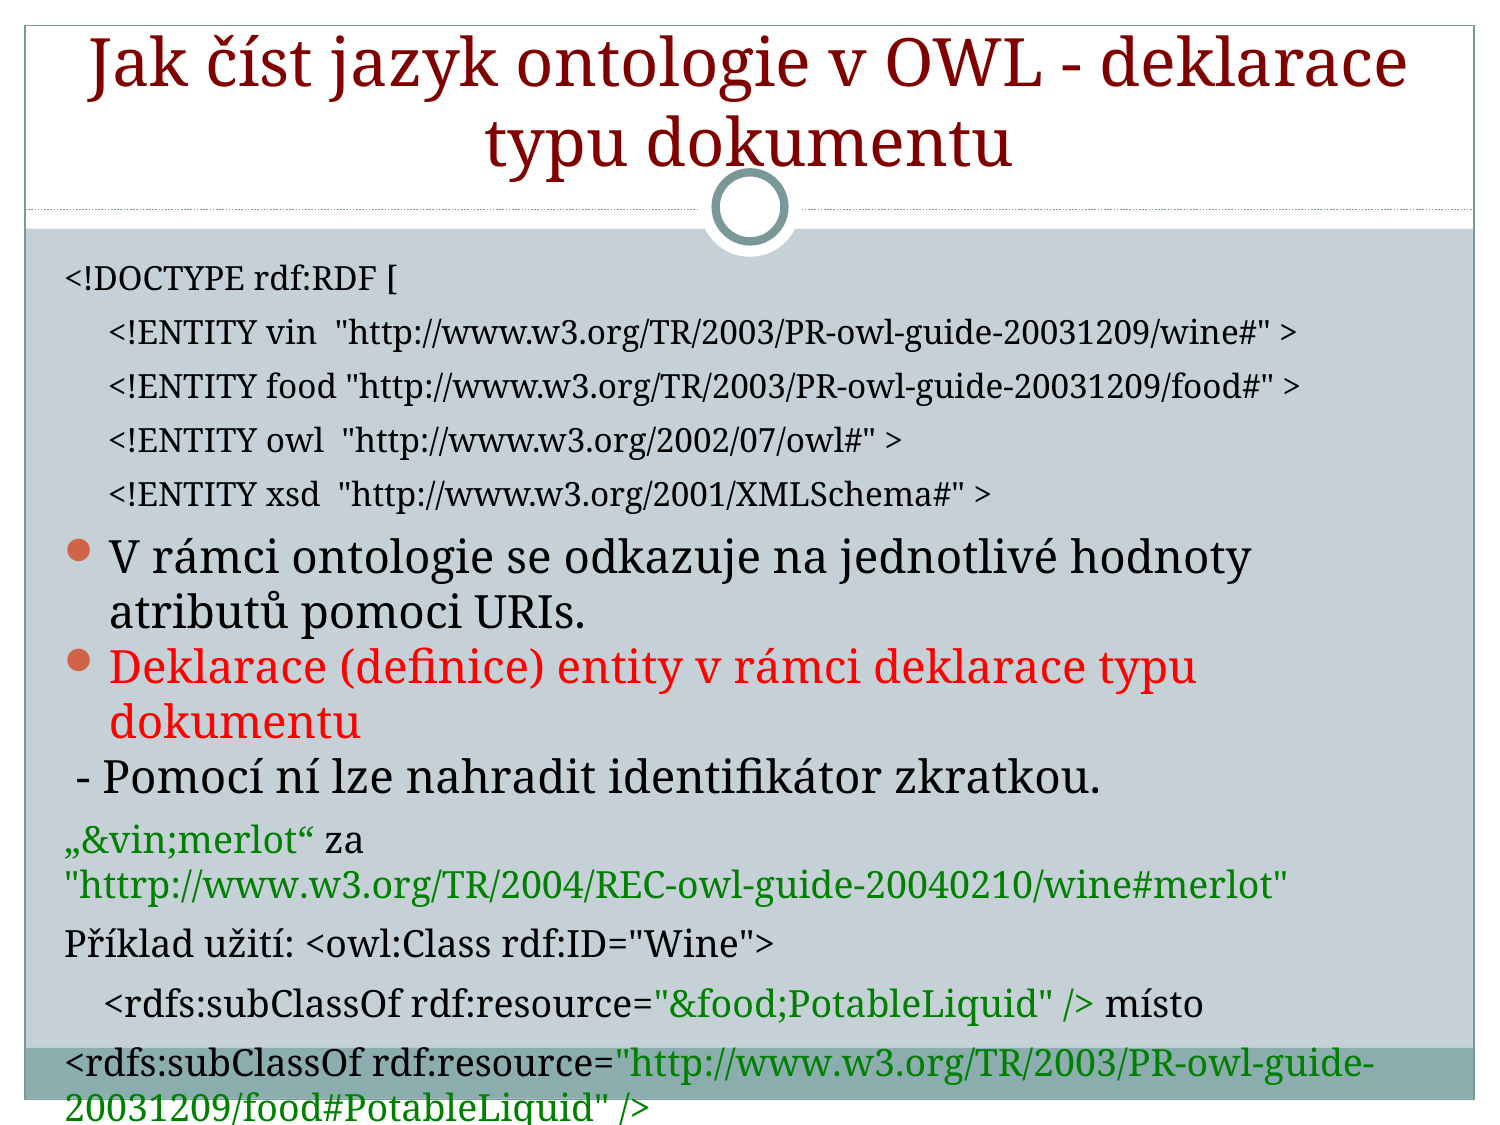

# Jak číst jazyk ontologie v OWL - deklarace typu dokumentu
<!DOCTYPE rdf:RDF [
 <!ENTITY vin "http://www.w3.org/TR/2003/PR-owl-guide-20031209/wine#" >
 <!ENTITY food "http://www.w3.org/TR/2003/PR-owl-guide-20031209/food#" >
 <!ENTITY owl "http://www.w3.org/2002/07/owl#" >
 <!ENTITY xsd "http://www.w3.org/2001/XMLSchema#" >
V rámci ontologie se odkazuje na jednotlivé hodnoty atributů pomoci URIs.
Deklarace (definice) entity v rámci deklarace typu dokumentu
 - Pomocí ní lze nahradit identifikátor zkratkou.
„&vin;merlot“ za "httrp://www.w3.org/TR/2004/REC-owl-guide-20040210/wine#merlot"
Příklad užití: <owl:Class rdf:ID="Wine">
 <rdfs:subClassOf rdf:resource="&food;PotableLiquid" /> místo
<rdfs:subClassOf rdf:resource="http://www.w3.org/TR/2003/PR-owl-guide-20031209/food#PotableLiquid" />